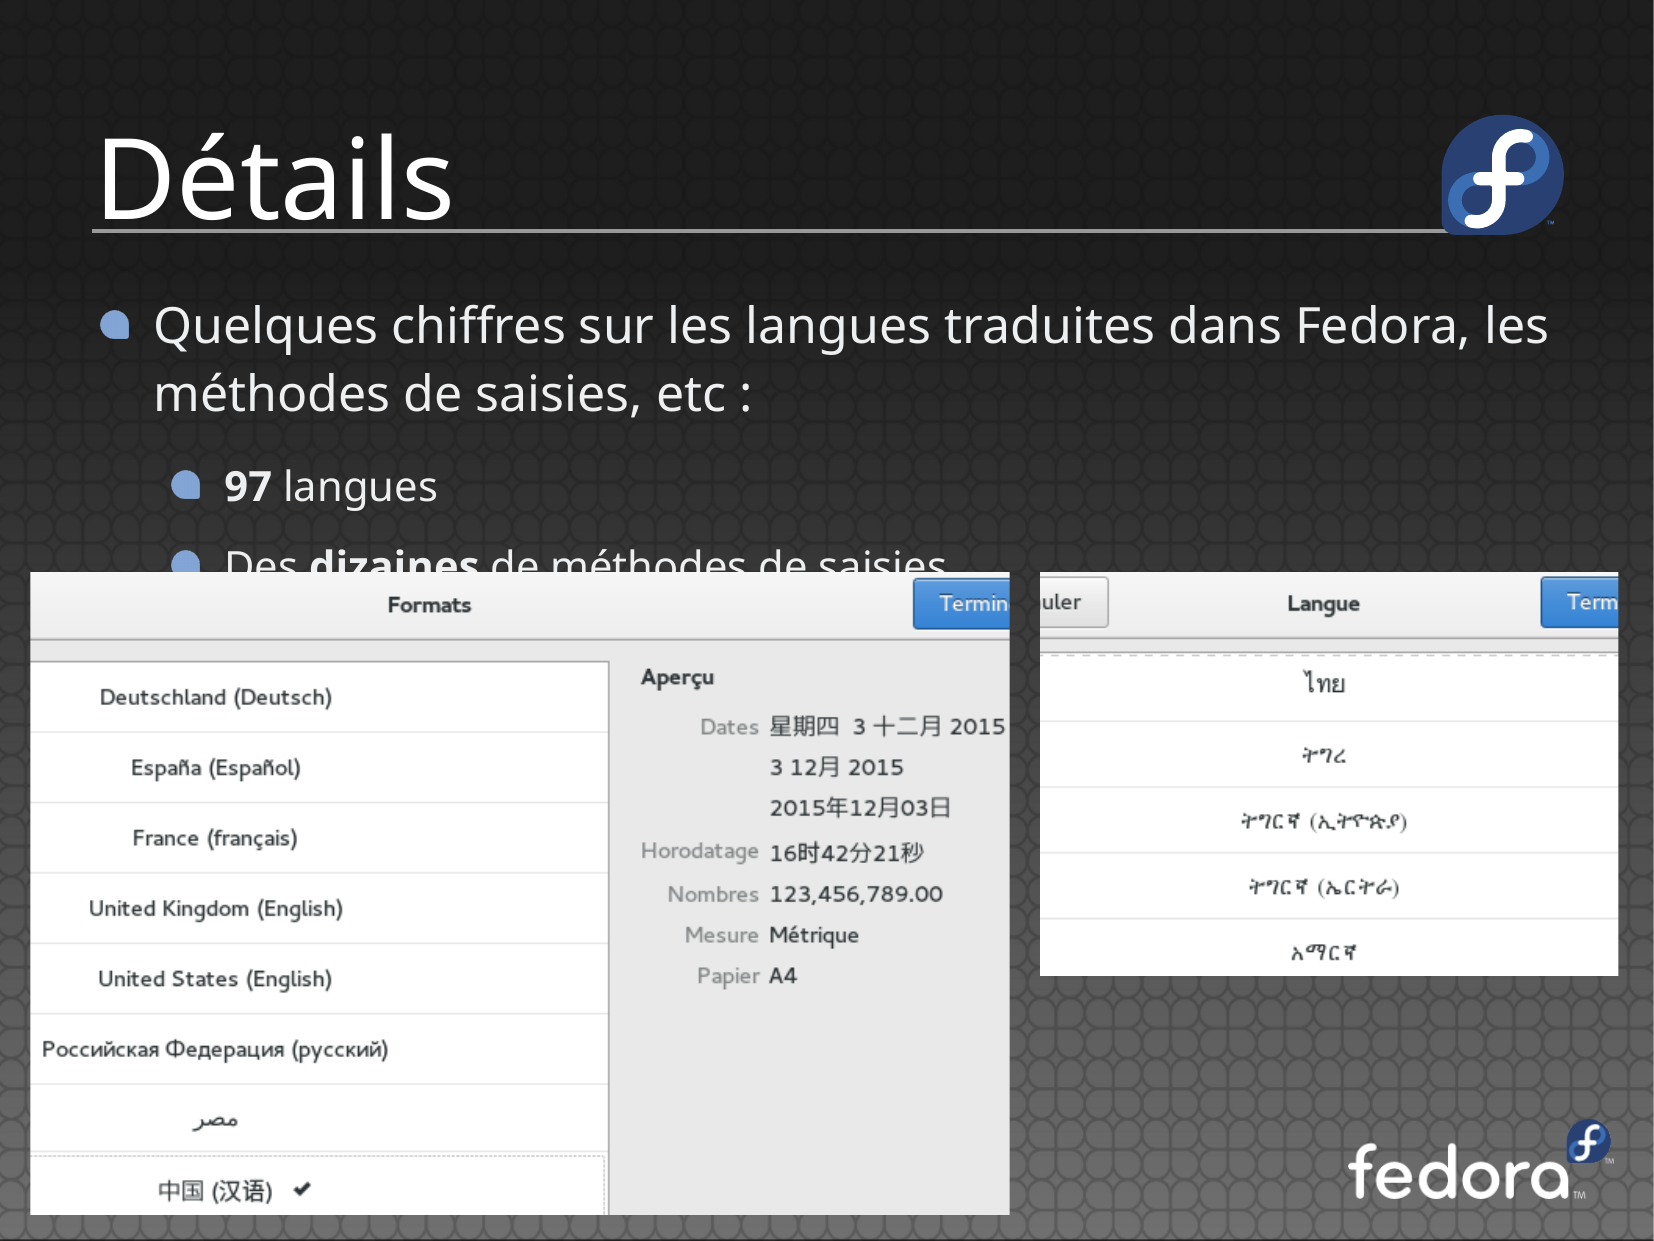

Détails
# Quelques chiffres sur les langues traduites dans Fedora, les méthodes de saisies, etc :
97 langues
Des dizaines de méthodes de saisies